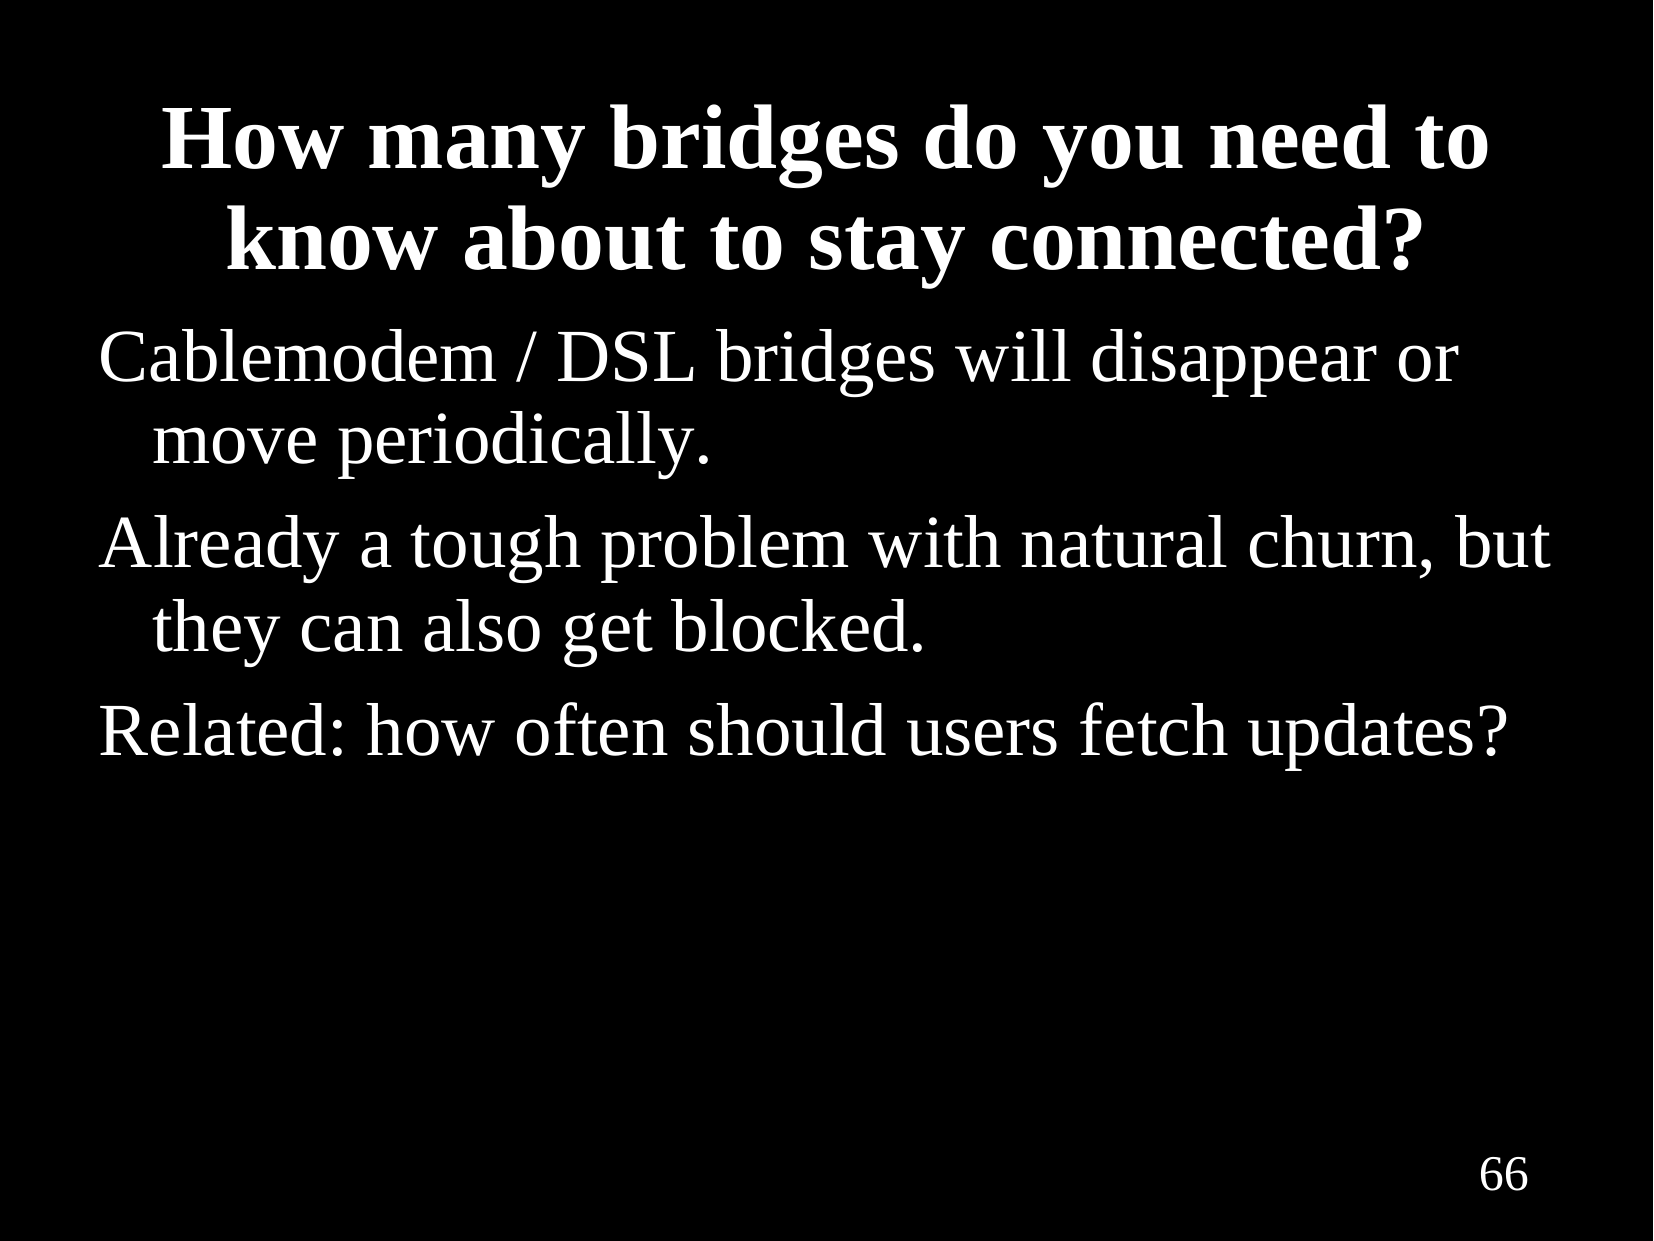

# How many bridges do you need to know about to stay connected?
Cablemodem / DSL bridges will disappear or move periodically.
Already a tough problem with natural churn, but they can also get blocked.
Related: how often should users fetch updates?